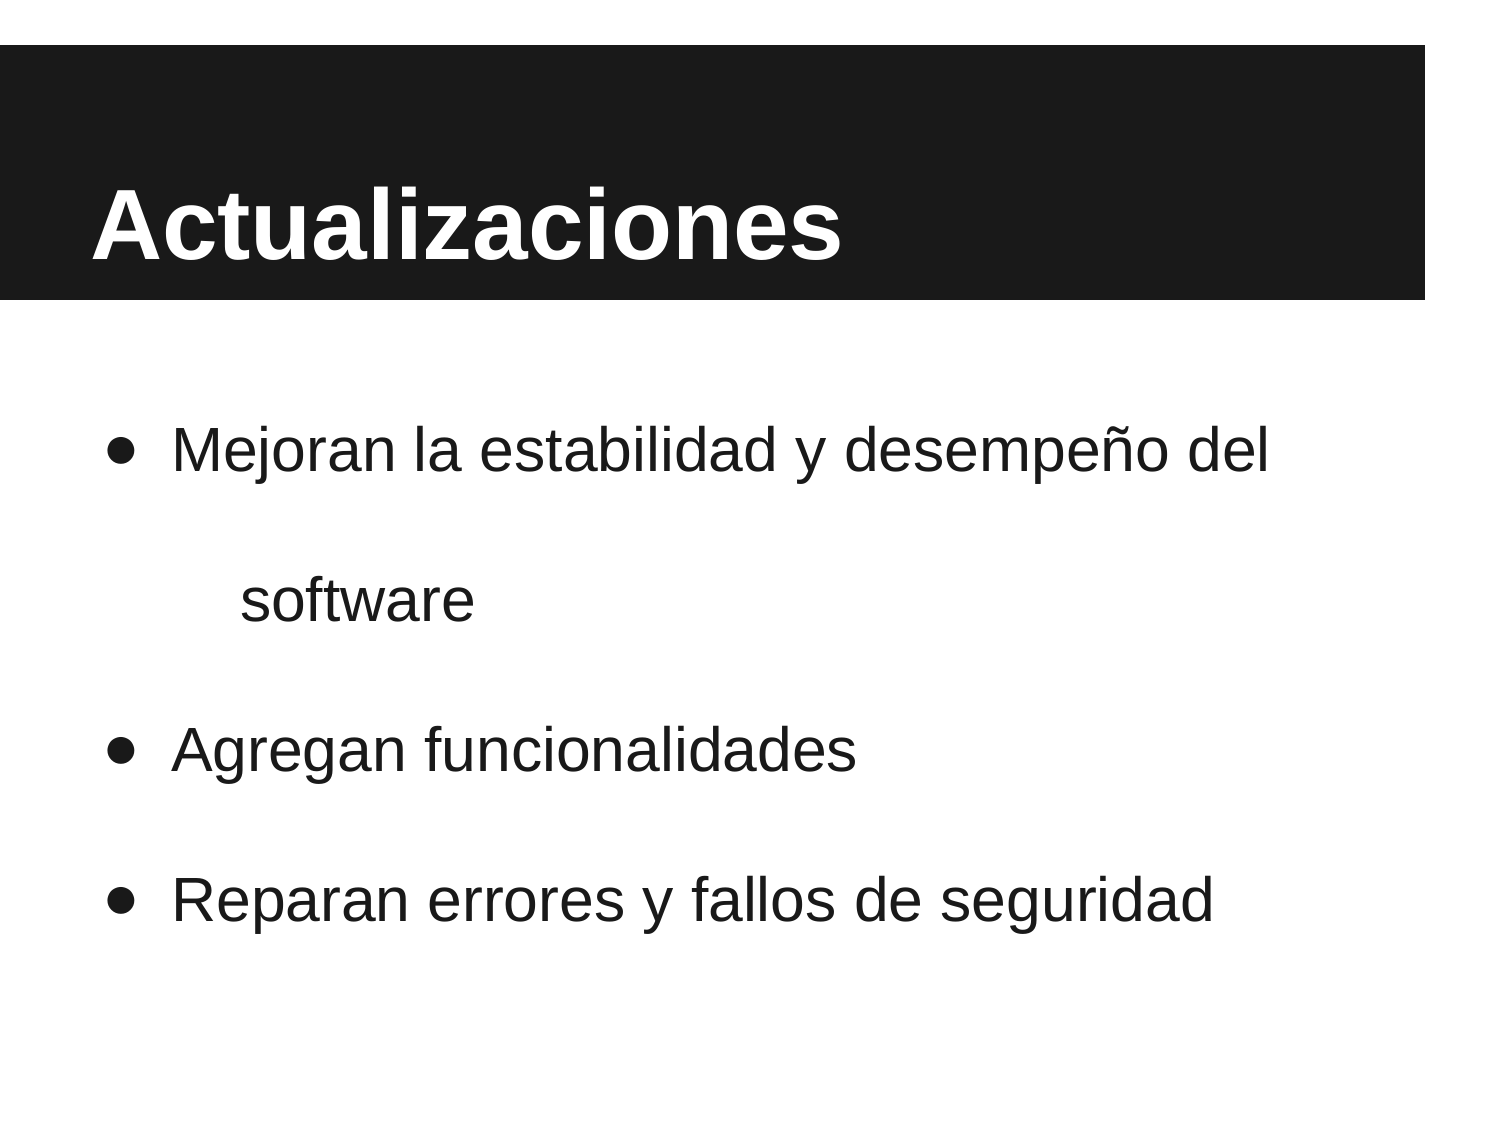

# Actualizaciones
Mejoran la estabilidad y desempeño del software
Agregan funcionalidades
Reparan errores y fallos de seguridad